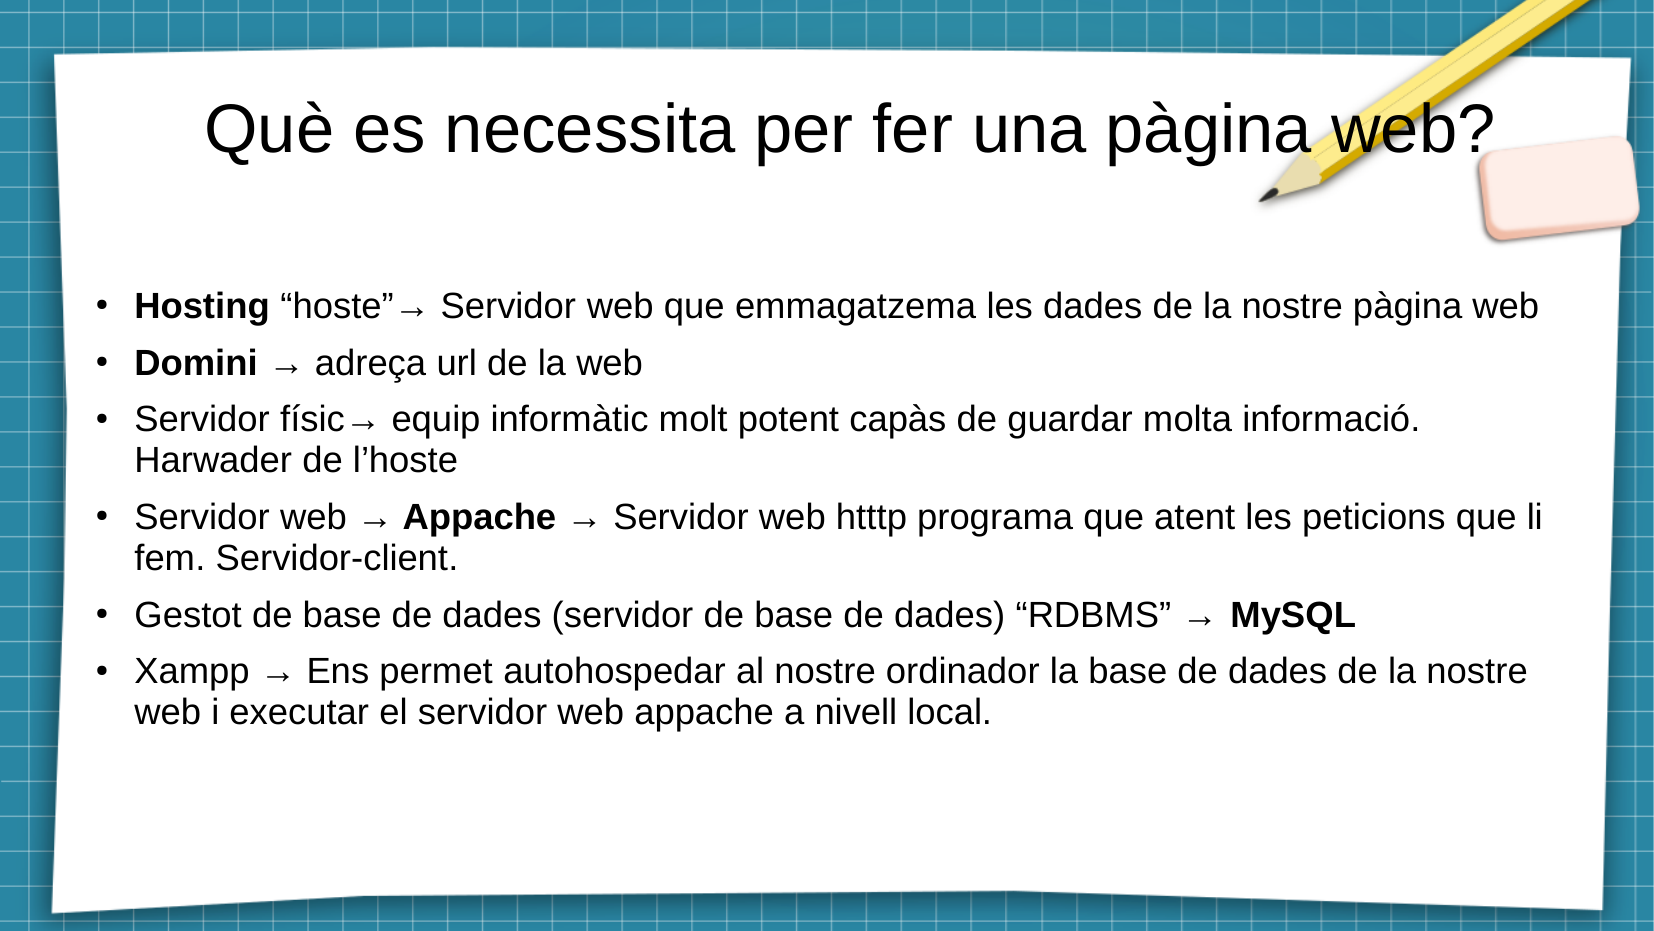

# Què es necessita per fer una pàgina web?
Hosting “hoste”→ Servidor web que emmagatzema les dades de la nostre pàgina web
Domini → adreça url de la web
Servidor físic→ equip informàtic molt potent capàs de guardar molta informació. Harwader de l’hoste
Servidor web → Appache → Servidor web htttp programa que atent les peticions que li fem. Servidor-client.
Gestot de base de dades (servidor de base de dades) “RDBMS” → MySQL
Xampp → Ens permet autohospedar al nostre ordinador la base de dades de la nostre web i executar el servidor web appache a nivell local.